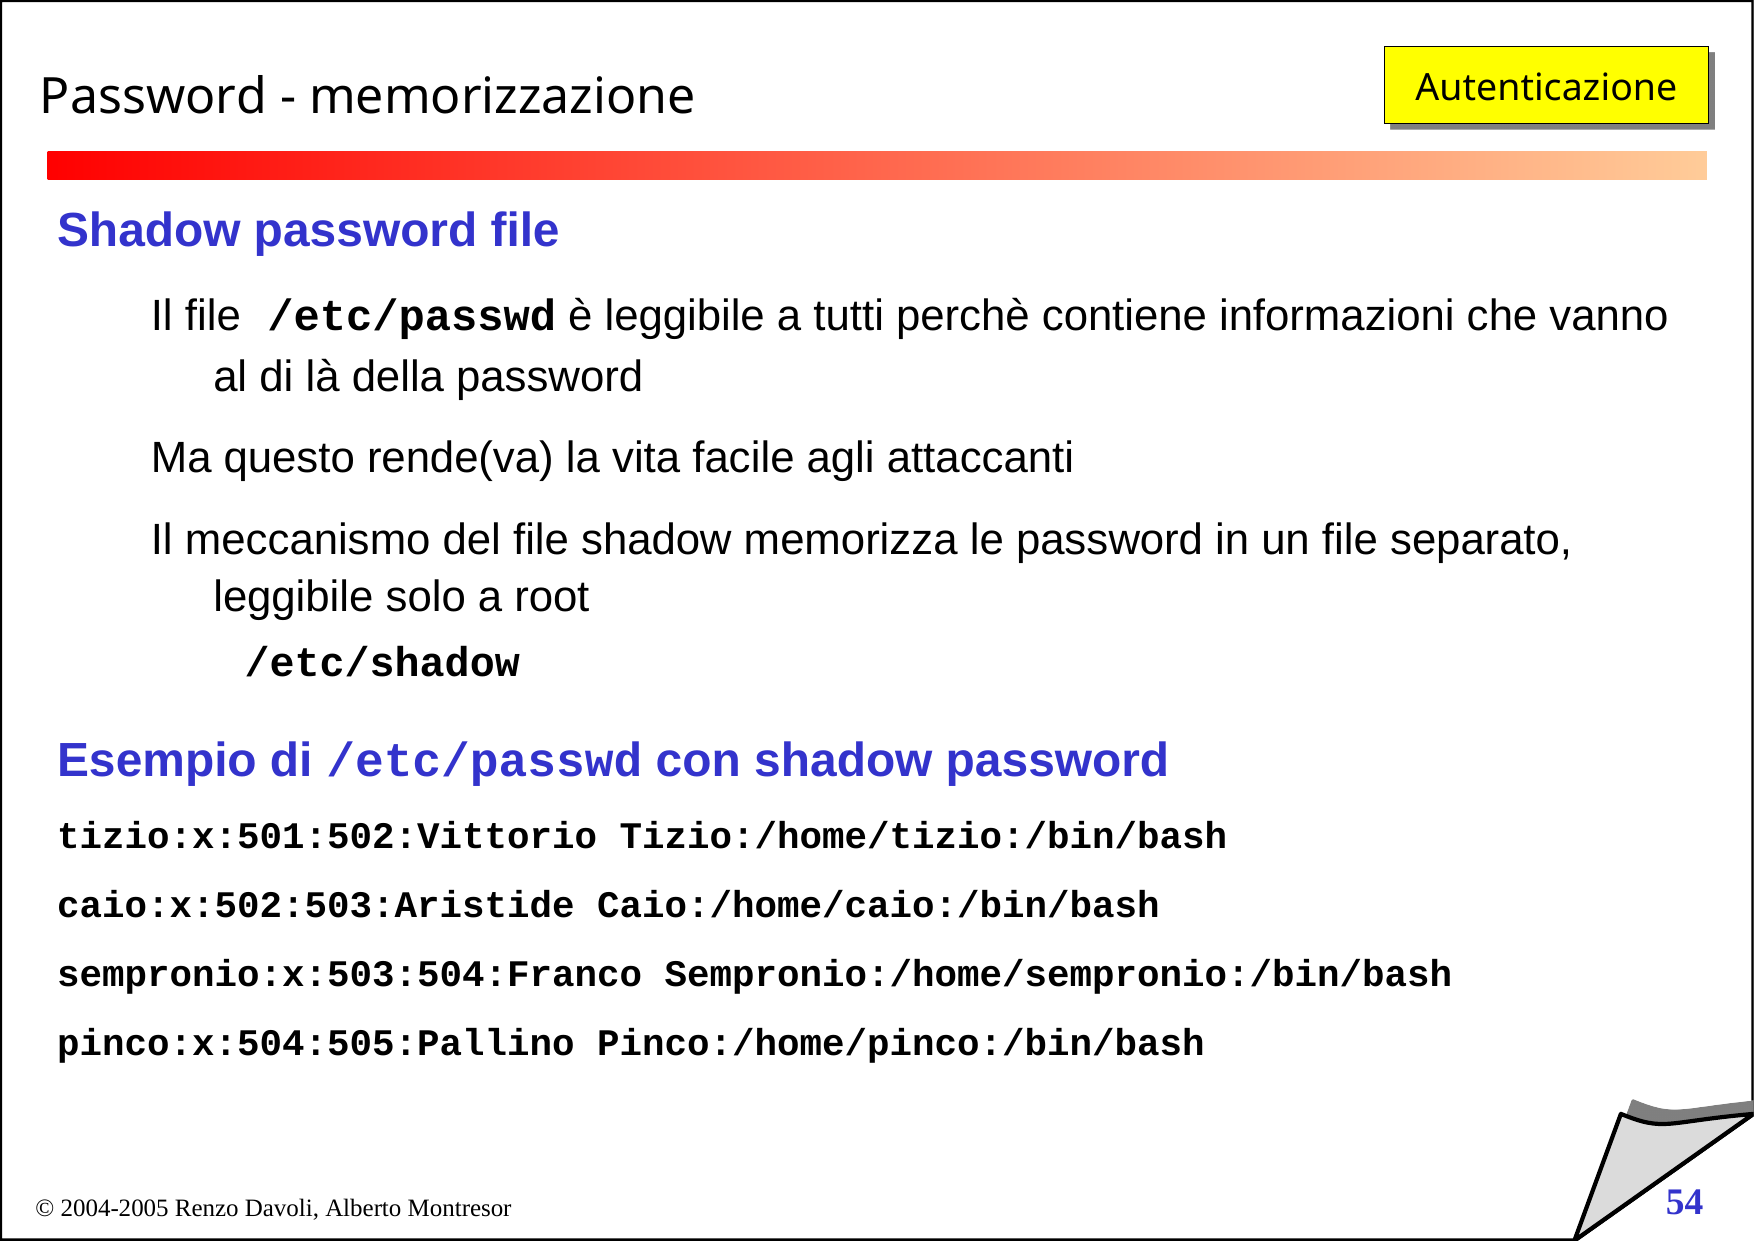

Autenticazione
# Password - memorizzazione
Shadow password file
Il file /etc/passwd è leggibile a tutti perchè contiene informazioni che vanno al di là della password
Ma questo rende(va) la vita facile agli attaccanti
Il meccanismo del file shadow memorizza le password in un file separato, leggibile solo a root
/etc/shadow
Esempio di /etc/passwd con shadow password
tizio:x:501:502:Vittorio Tizio:/home/tizio:/bin/bash
caio:x:502:503:Aristide Caio:/home/caio:/bin/bash
sempronio:x:503:504:Franco Sempronio:/home/sempronio:/bin/bash
pinco:x:504:505:Pallino Pinco:/home/pinco:/bin/bash